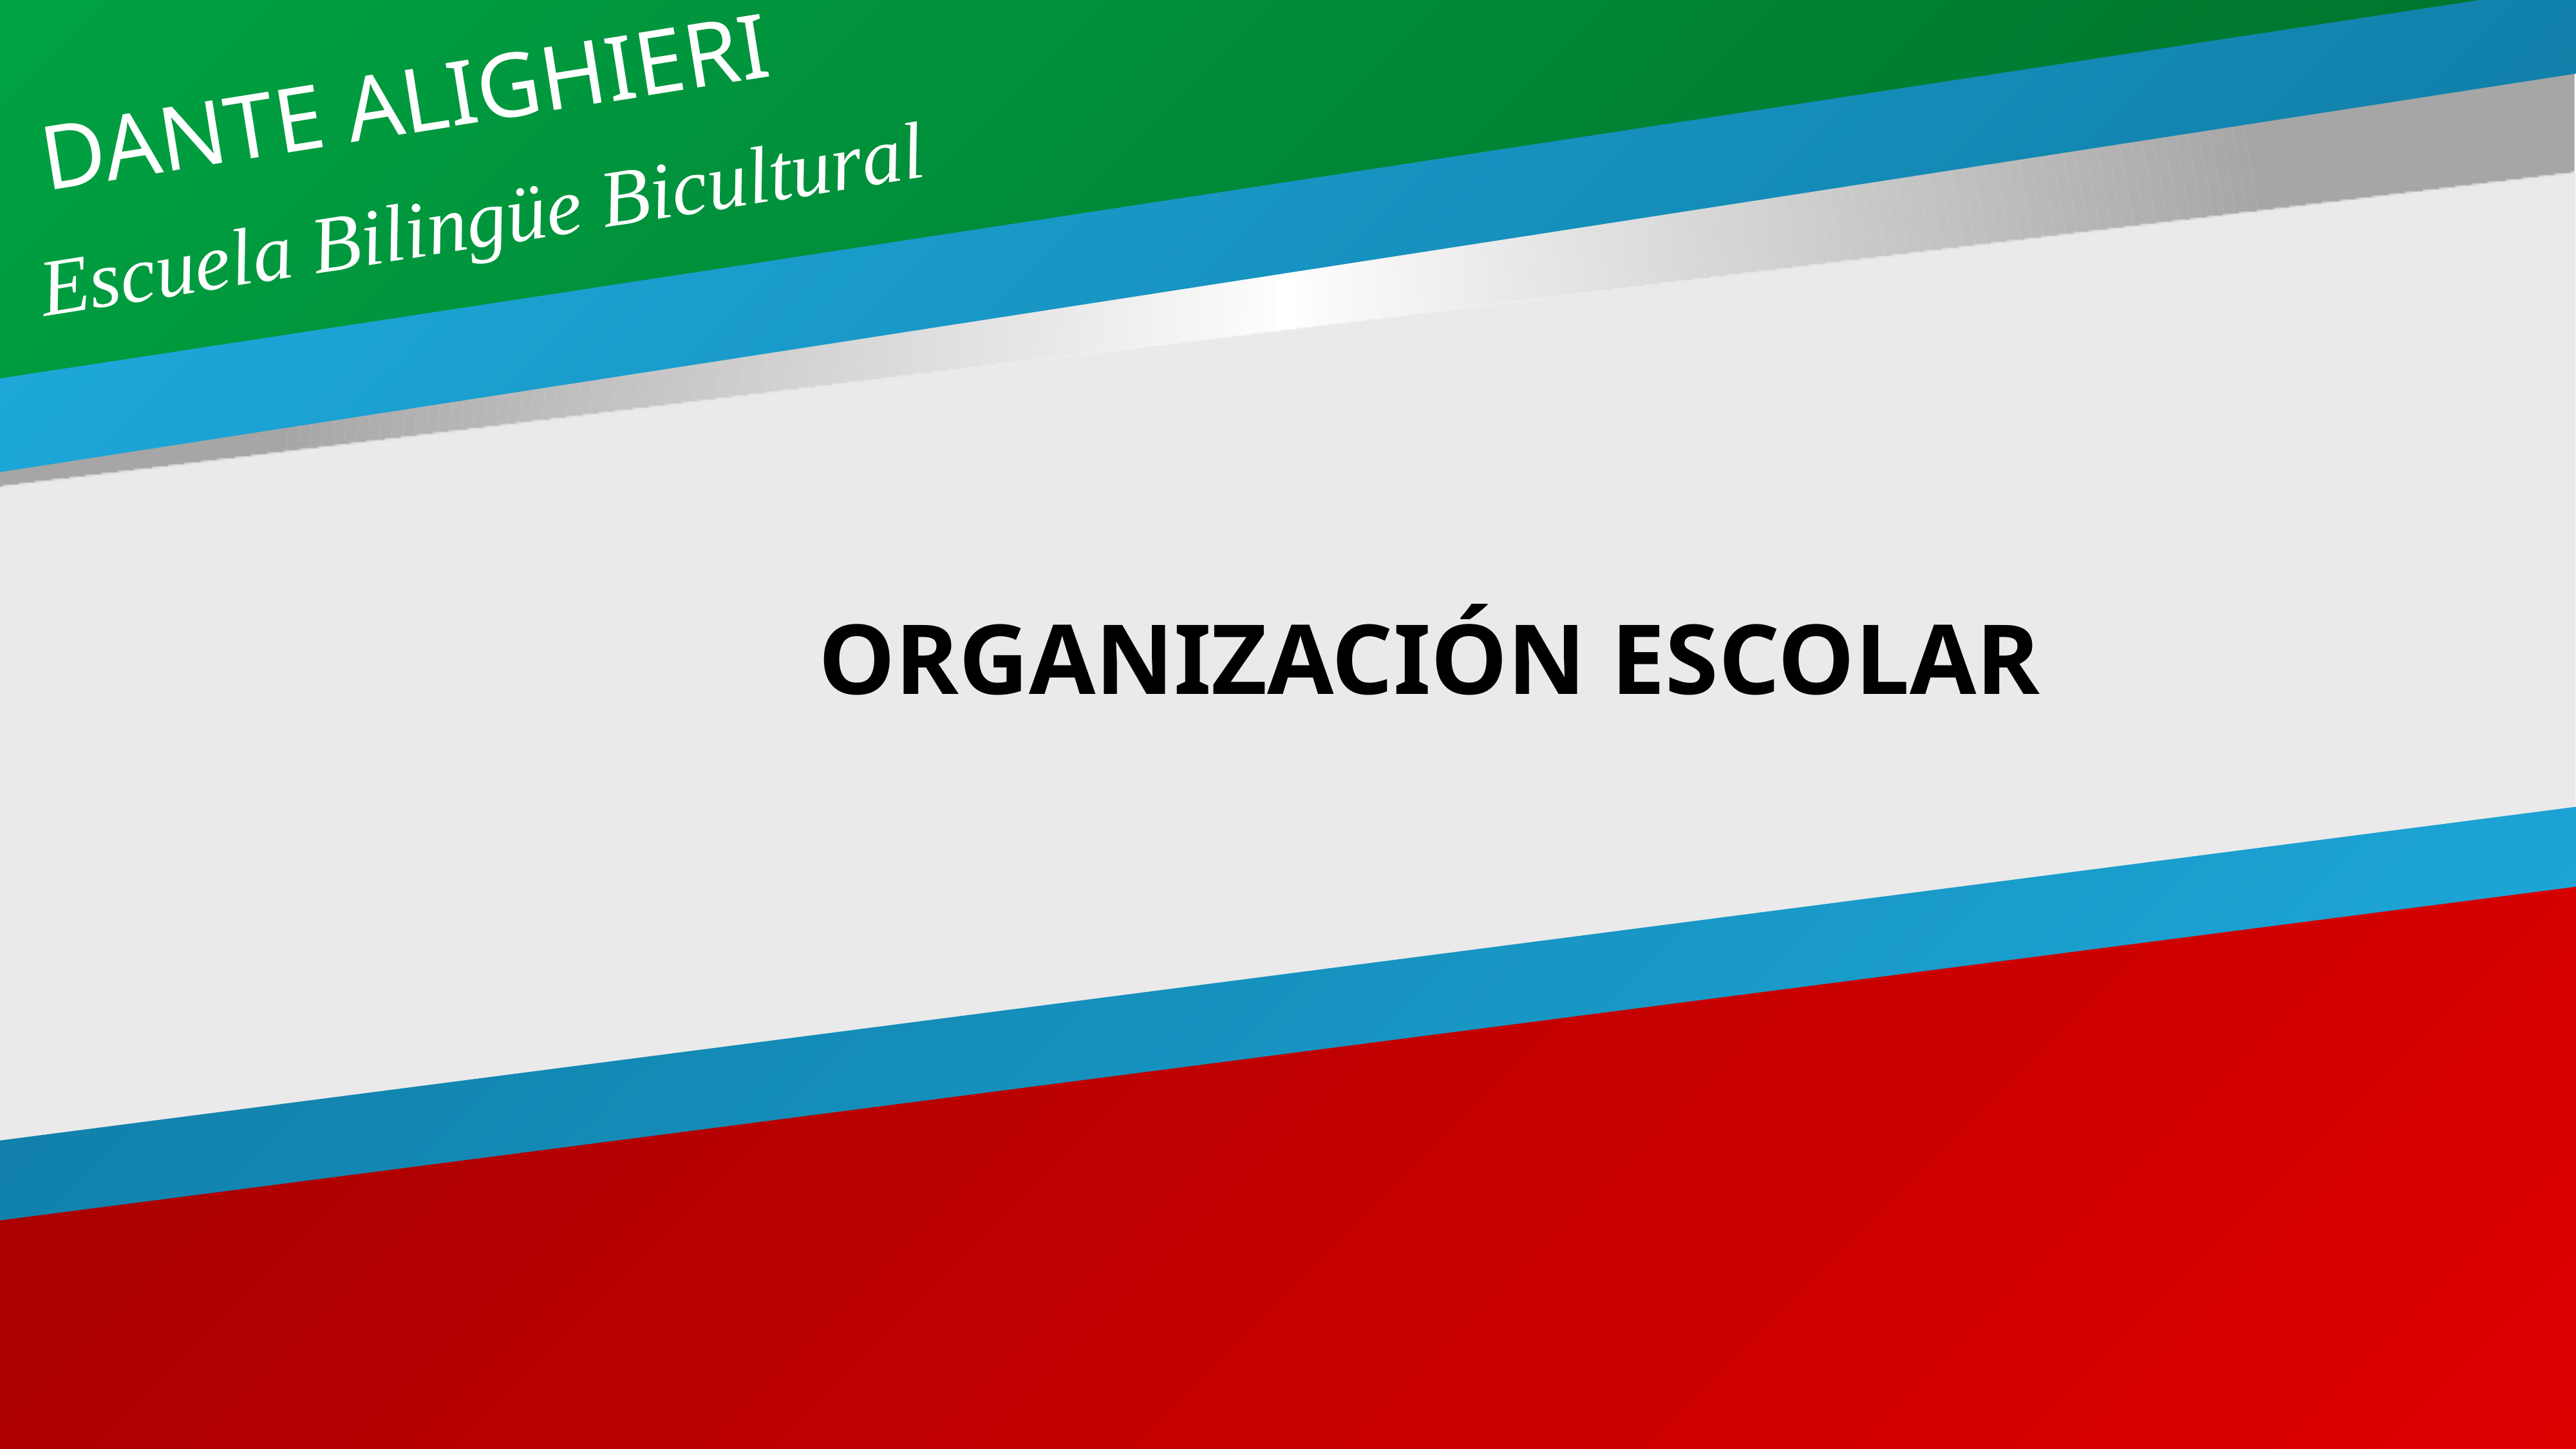

DANTE ALIGHIERI
Escuela Bilingüe Bicultural
ORGANIZACIÓN ESCOLAR
‘